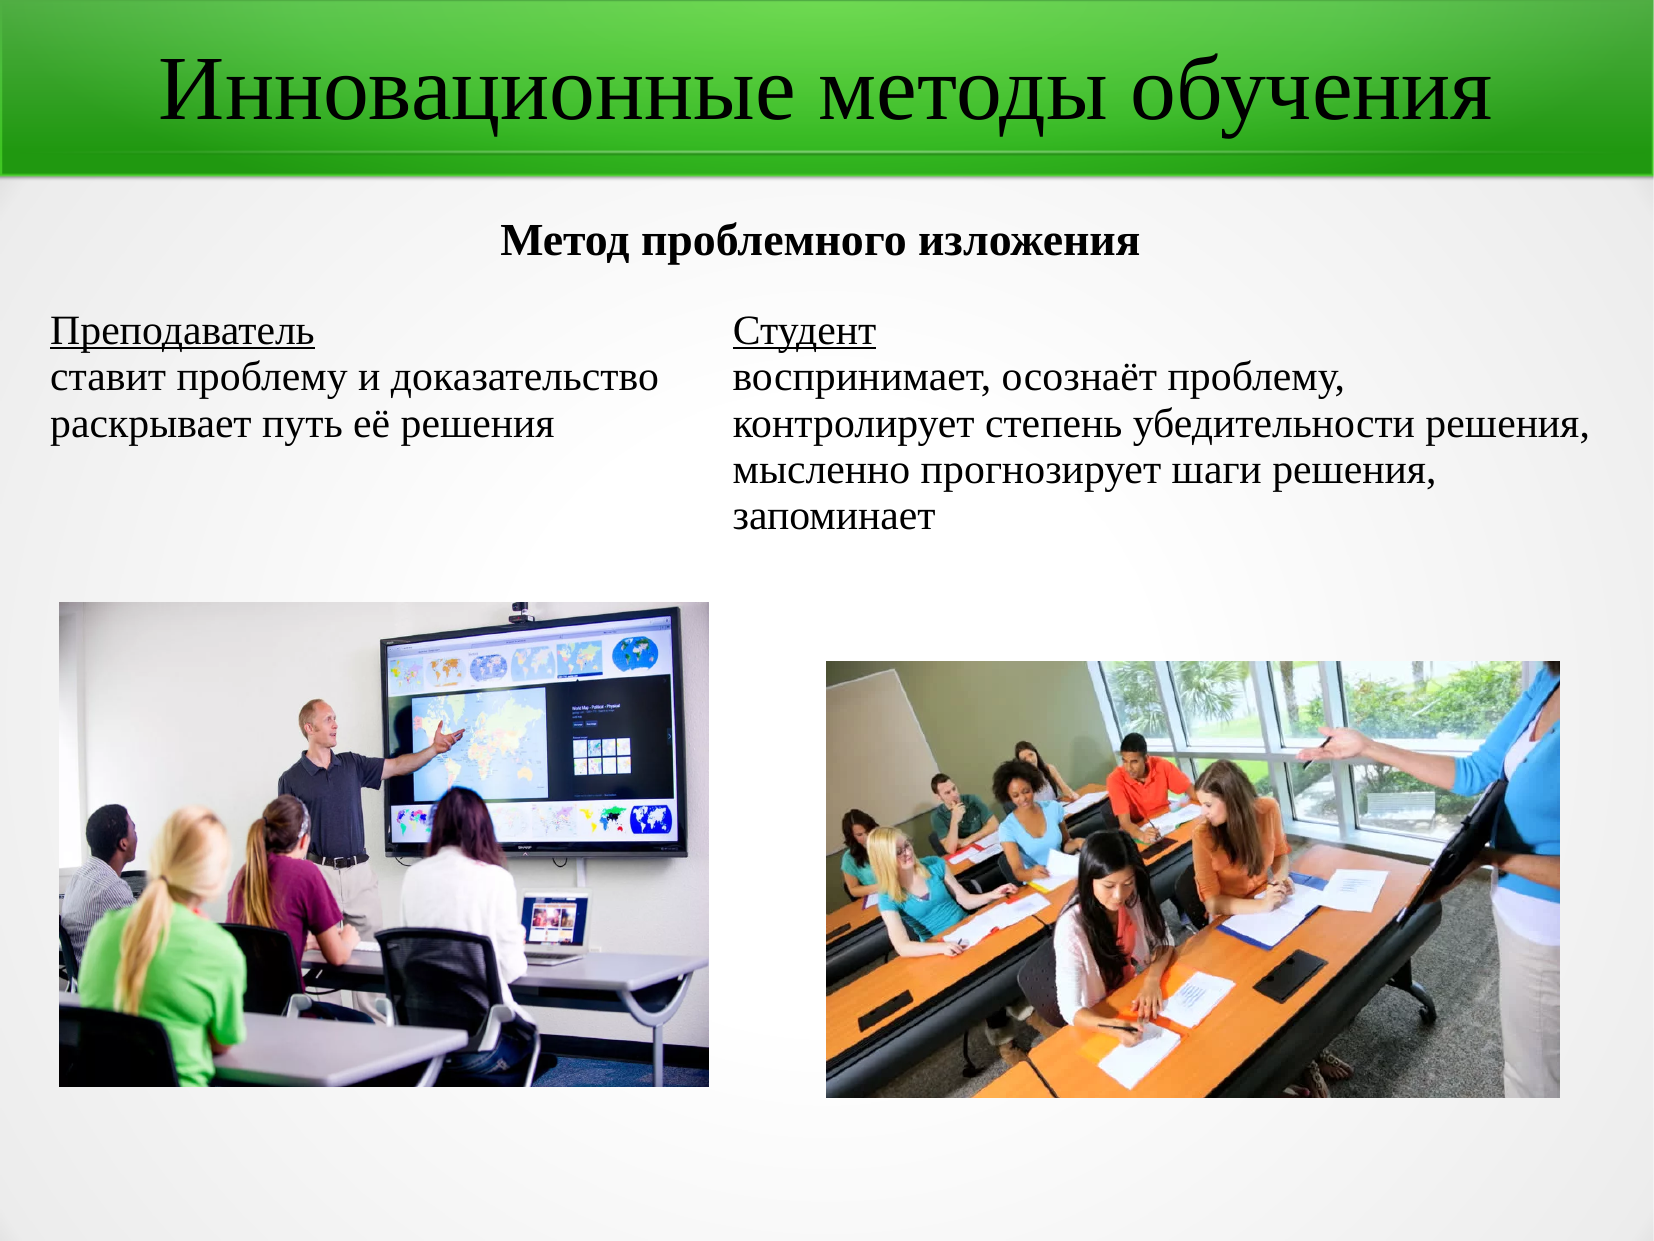

# Инновационные методы обучения
Метод проблемного изложения
Преподаватель Студент
ставит проблему и доказательство воспринимает, осознаёт проблему,
раскрывает путь её решения контролирует степень убедительности решения,
 мысленно прогнозирует шаги решения,
 запоминает